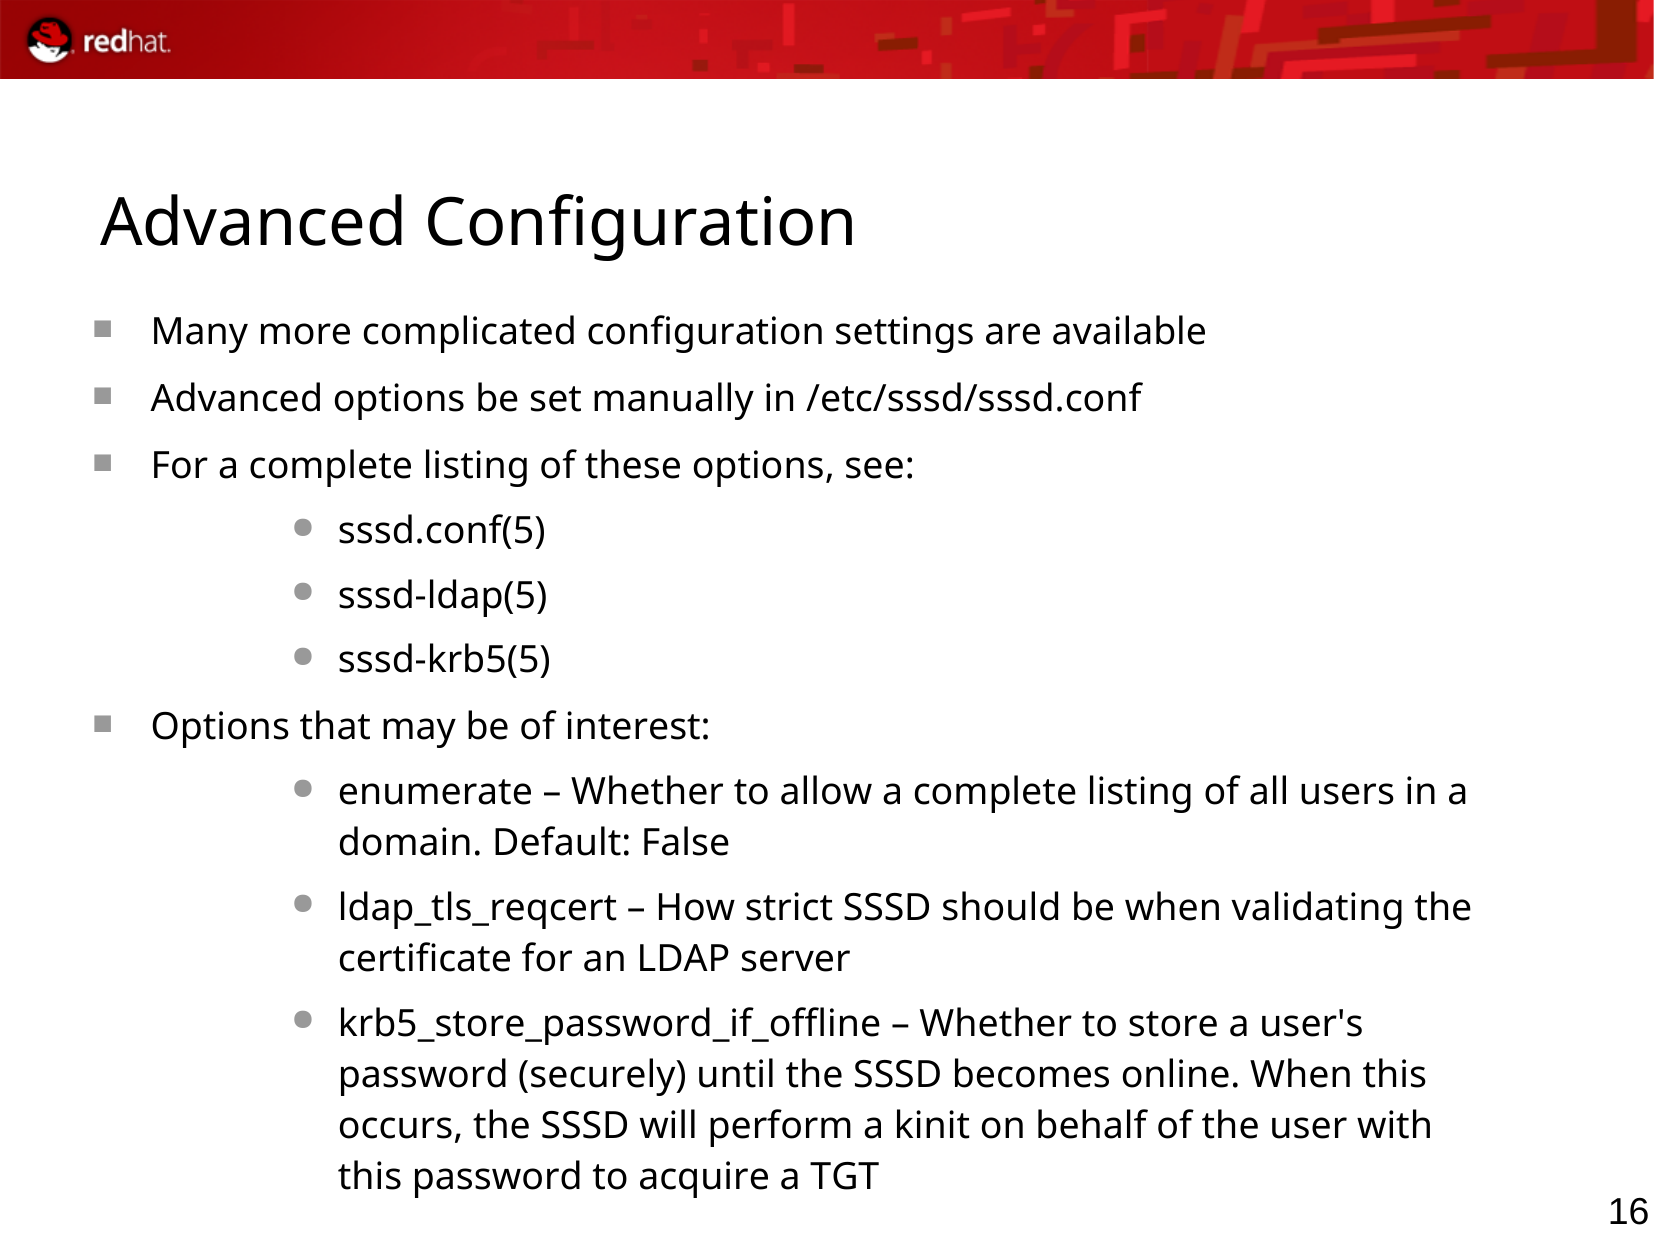

# Advanced Configuration
Many more complicated configuration settings are available
Advanced options be set manually in /etc/sssd/sssd.conf
For a complete listing of these options, see:
sssd.conf(5)
sssd-ldap(5)
sssd-krb5(5)
Options that may be of interest:
enumerate – Whether to allow a complete listing of all users in a domain. Default: False
ldap_tls_reqcert – How strict SSSD should be when validating the certificate for an LDAP server
krb5_store_password_if_offline – Whether to store a user's password (securely) until the SSSD becomes online. When this occurs, the SSSD will perform a kinit on behalf of the user with this password to acquire a TGT